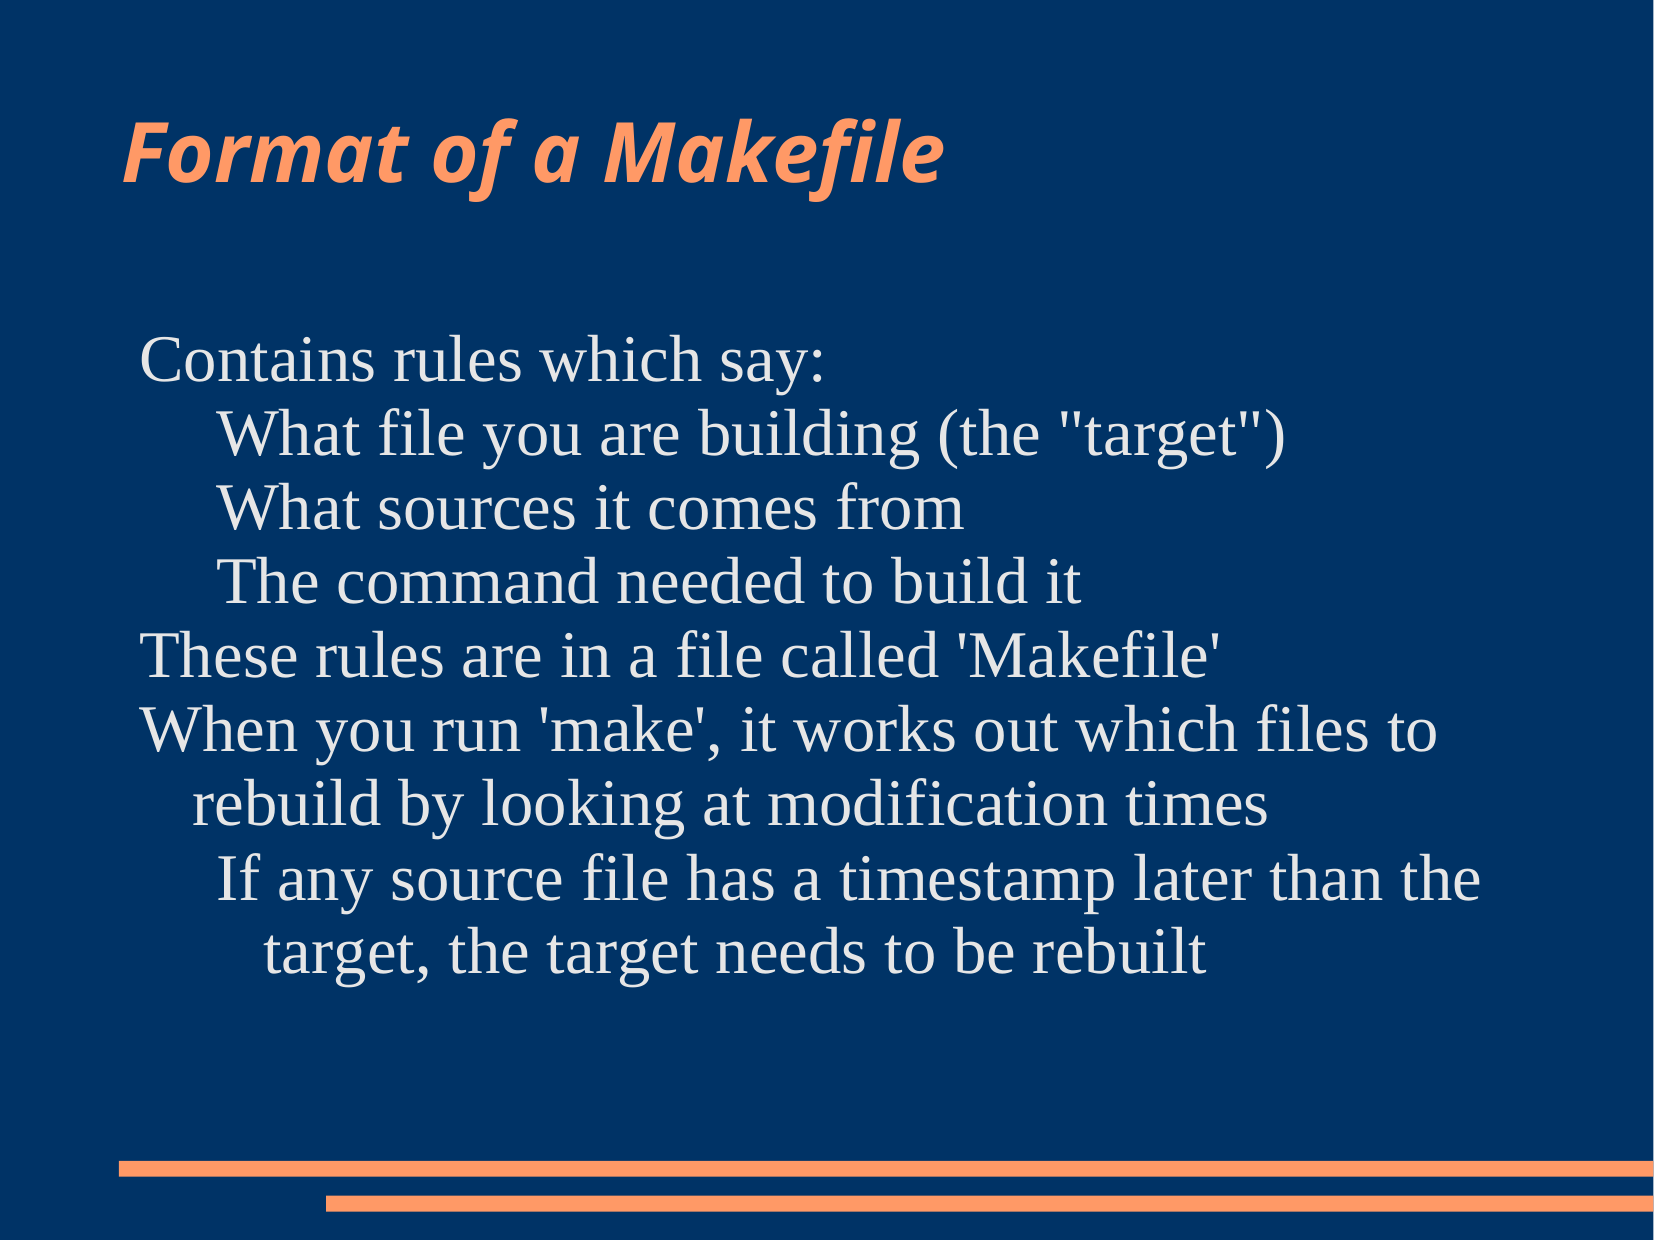

# Format of a Makefile
Contains rules which say:
What file you are building (the "target")
What sources it comes from
The command needed to build it
These rules are in a file called 'Makefile'
When you run 'make', it works out which files to rebuild by looking at modification times
If any source file has a timestamp later than the target, the target needs to be rebuilt